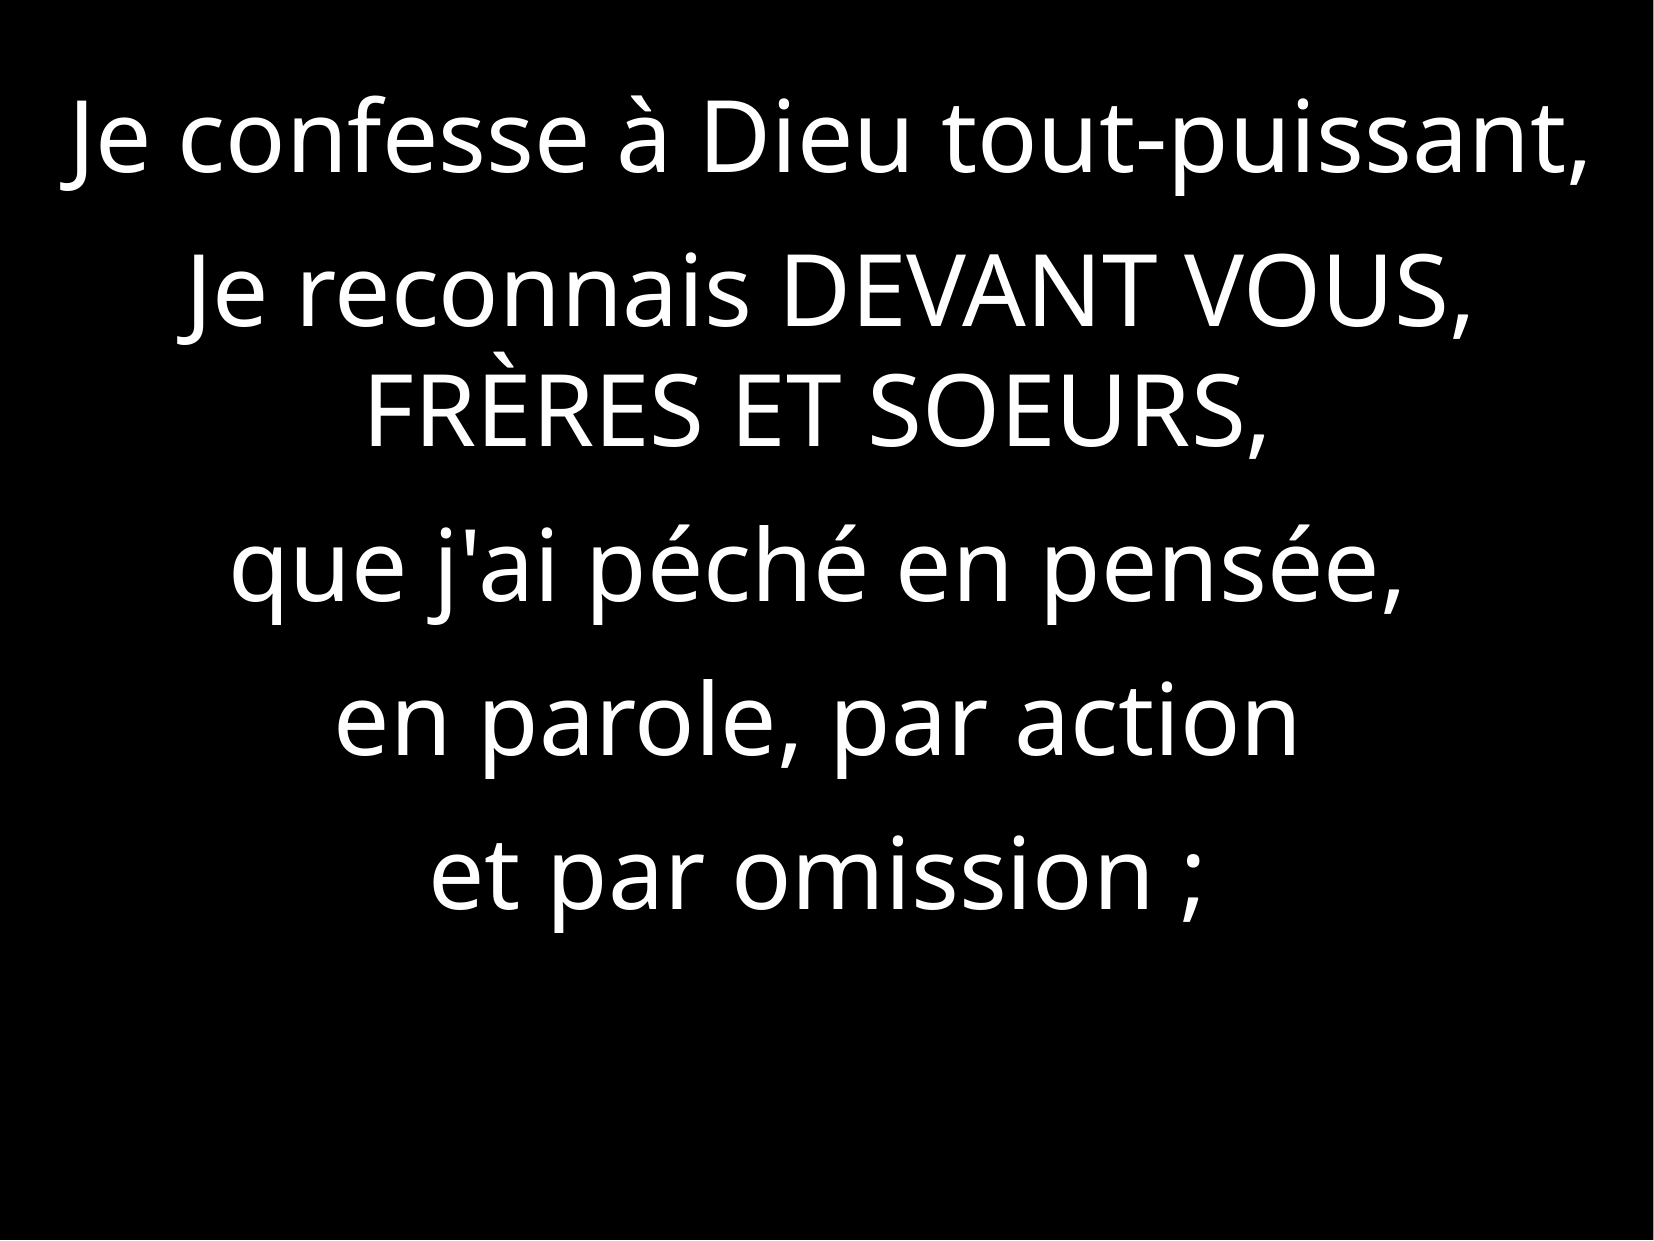

Je confesse à Dieu tout-puissant,
Je reconnais DEVANT VOUS, FRÈRES ET SOEURS,
que j'ai péché en pensée,
en parole, par action
et par omission ;